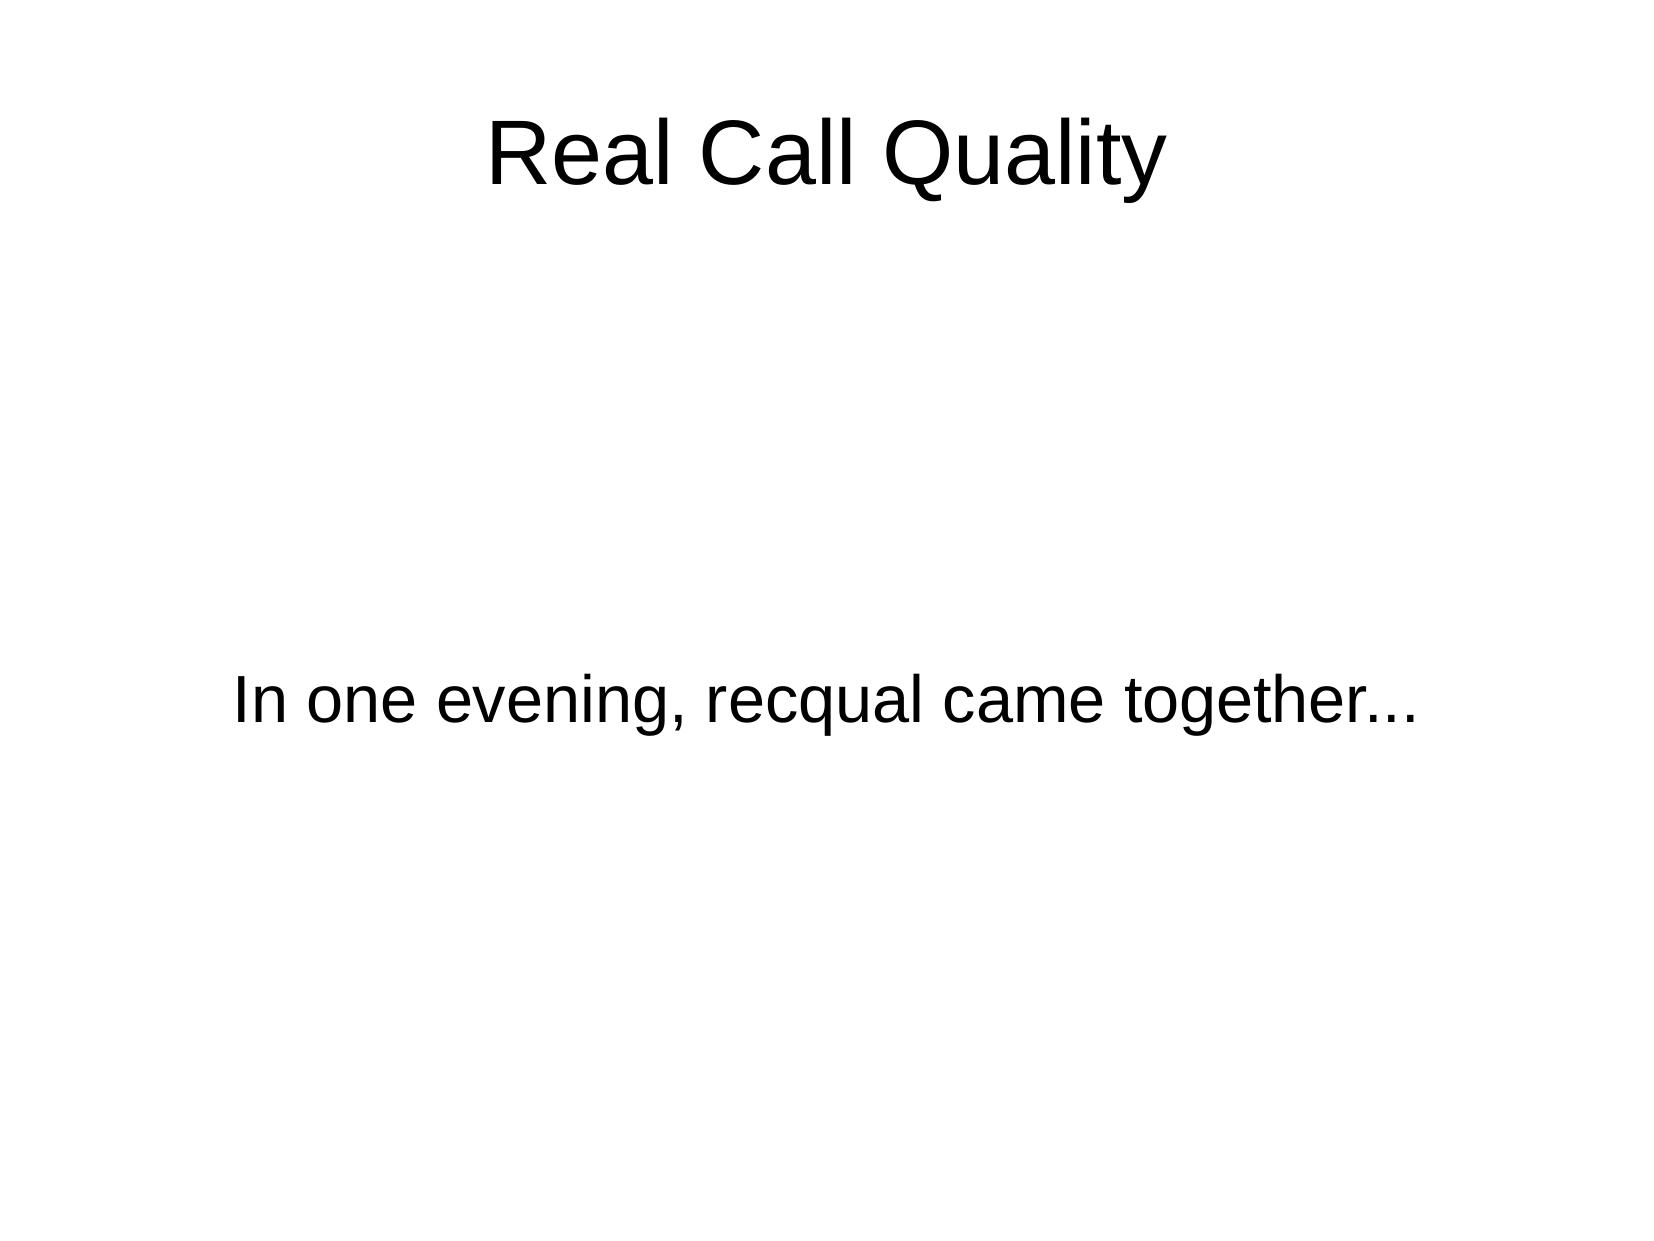

# Real Call Quality
In one evening, recqual came together...